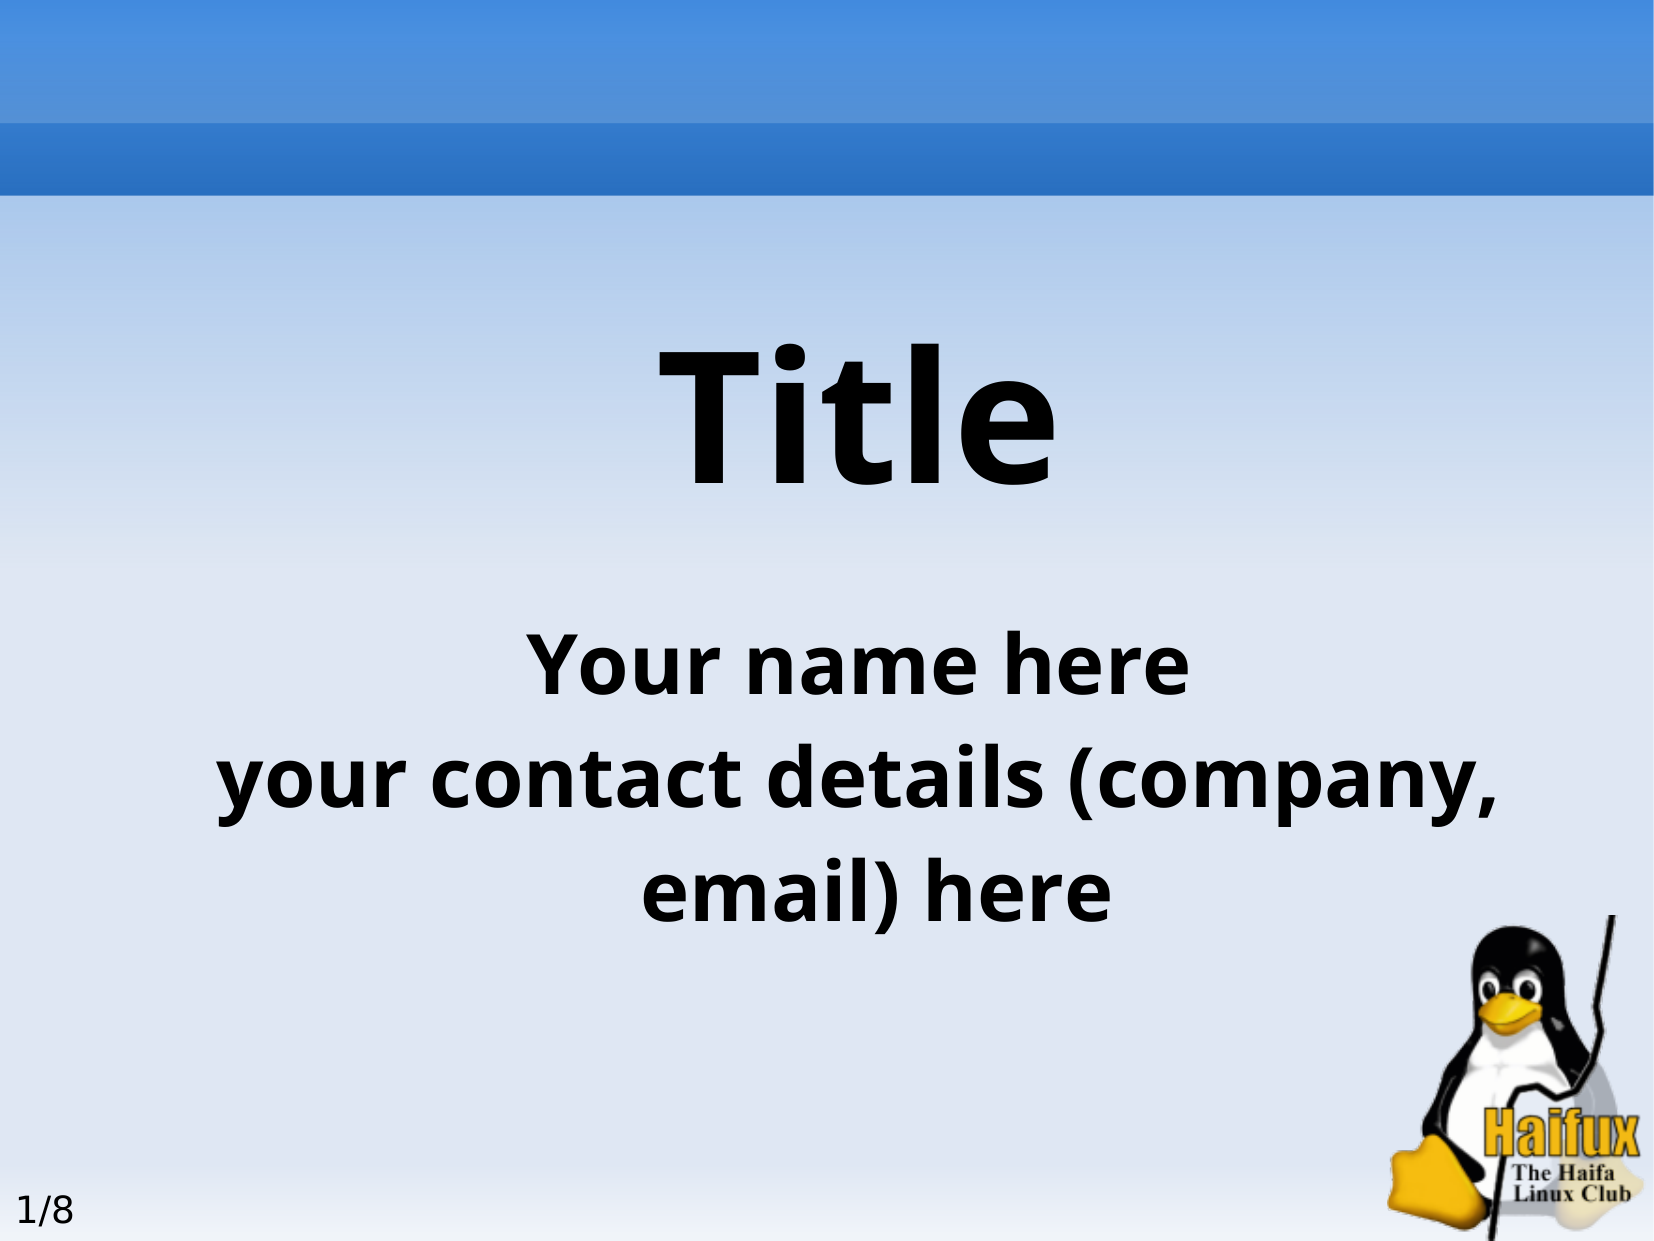

Title
Your name here
your contact details (company, email) here